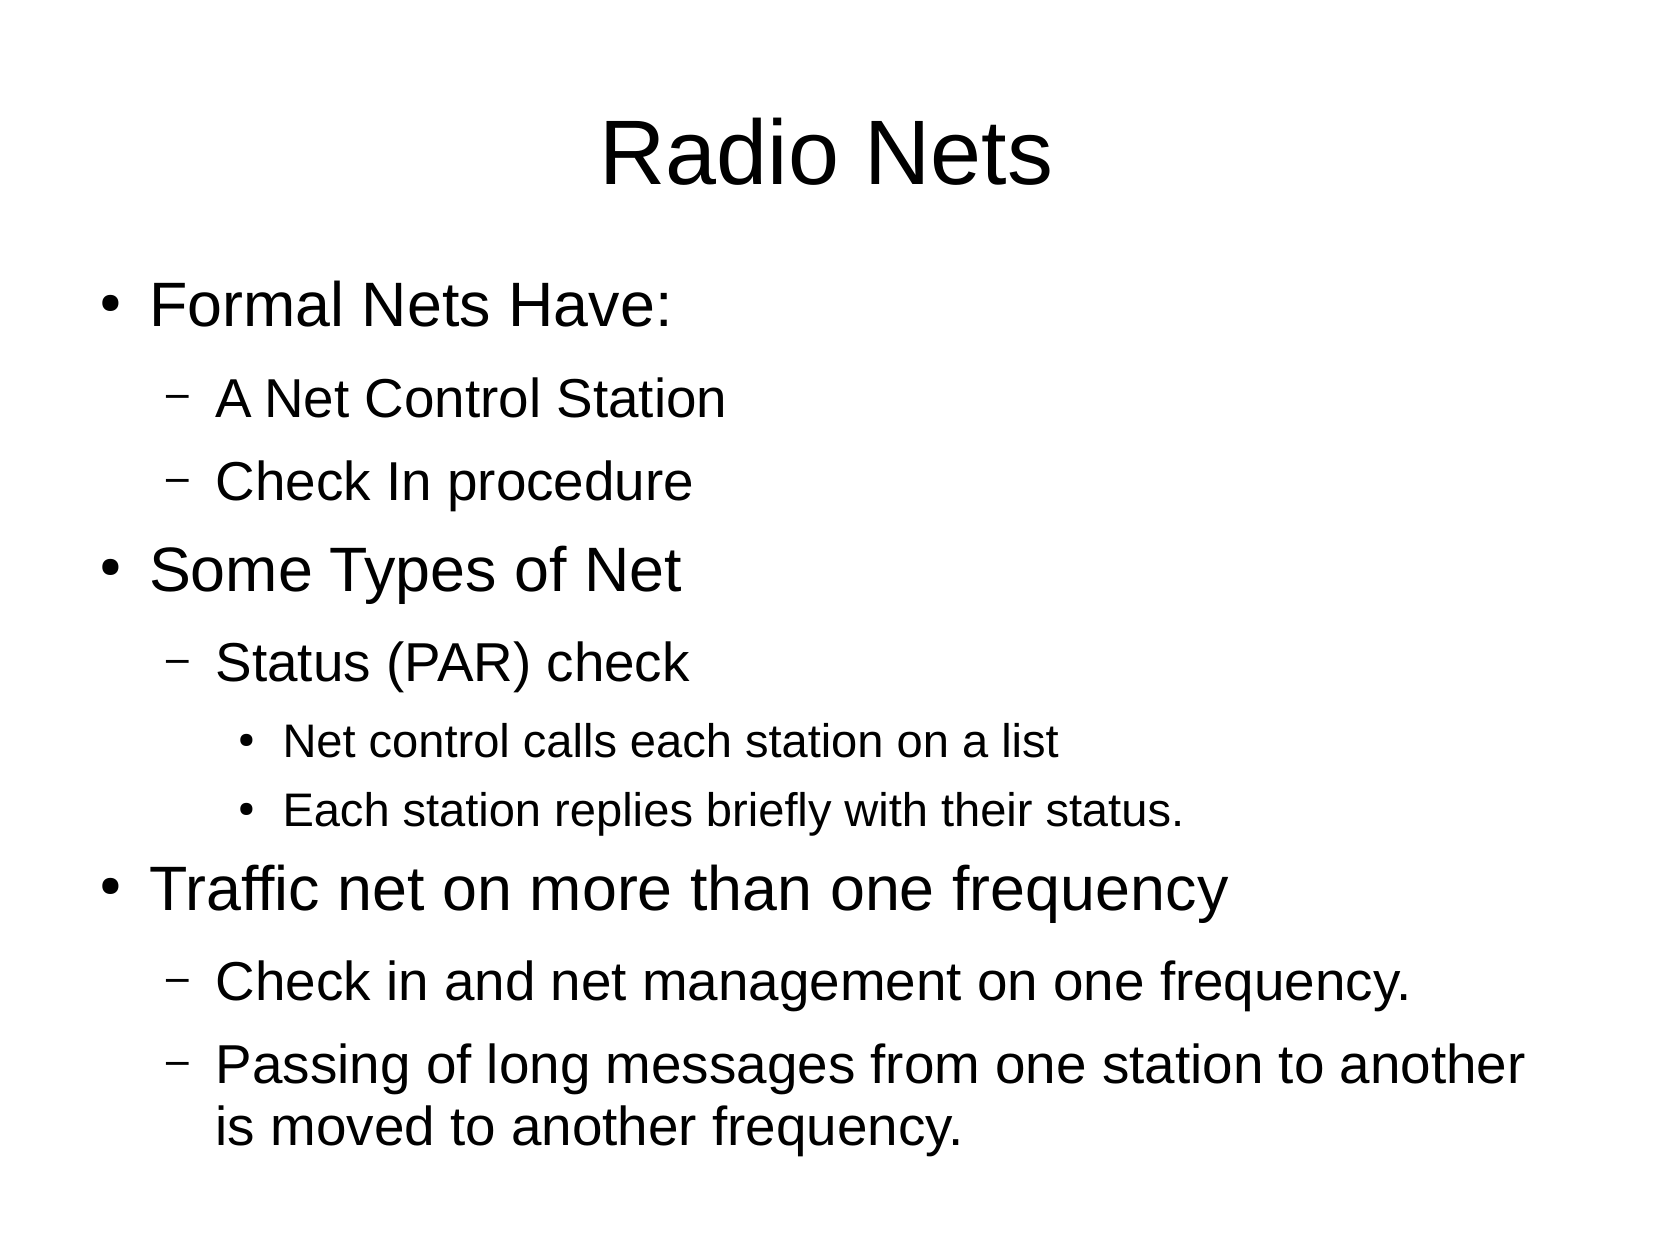

# Radio Nets
Formal Nets Have:
A Net Control Station
Check In procedure
Some Types of Net
Status (PAR) check
Net control calls each station on a list
Each station replies briefly with their status.
Traffic net on more than one frequency
Check in and net management on one frequency.
Passing of long messages from one station to another is moved to another frequency.